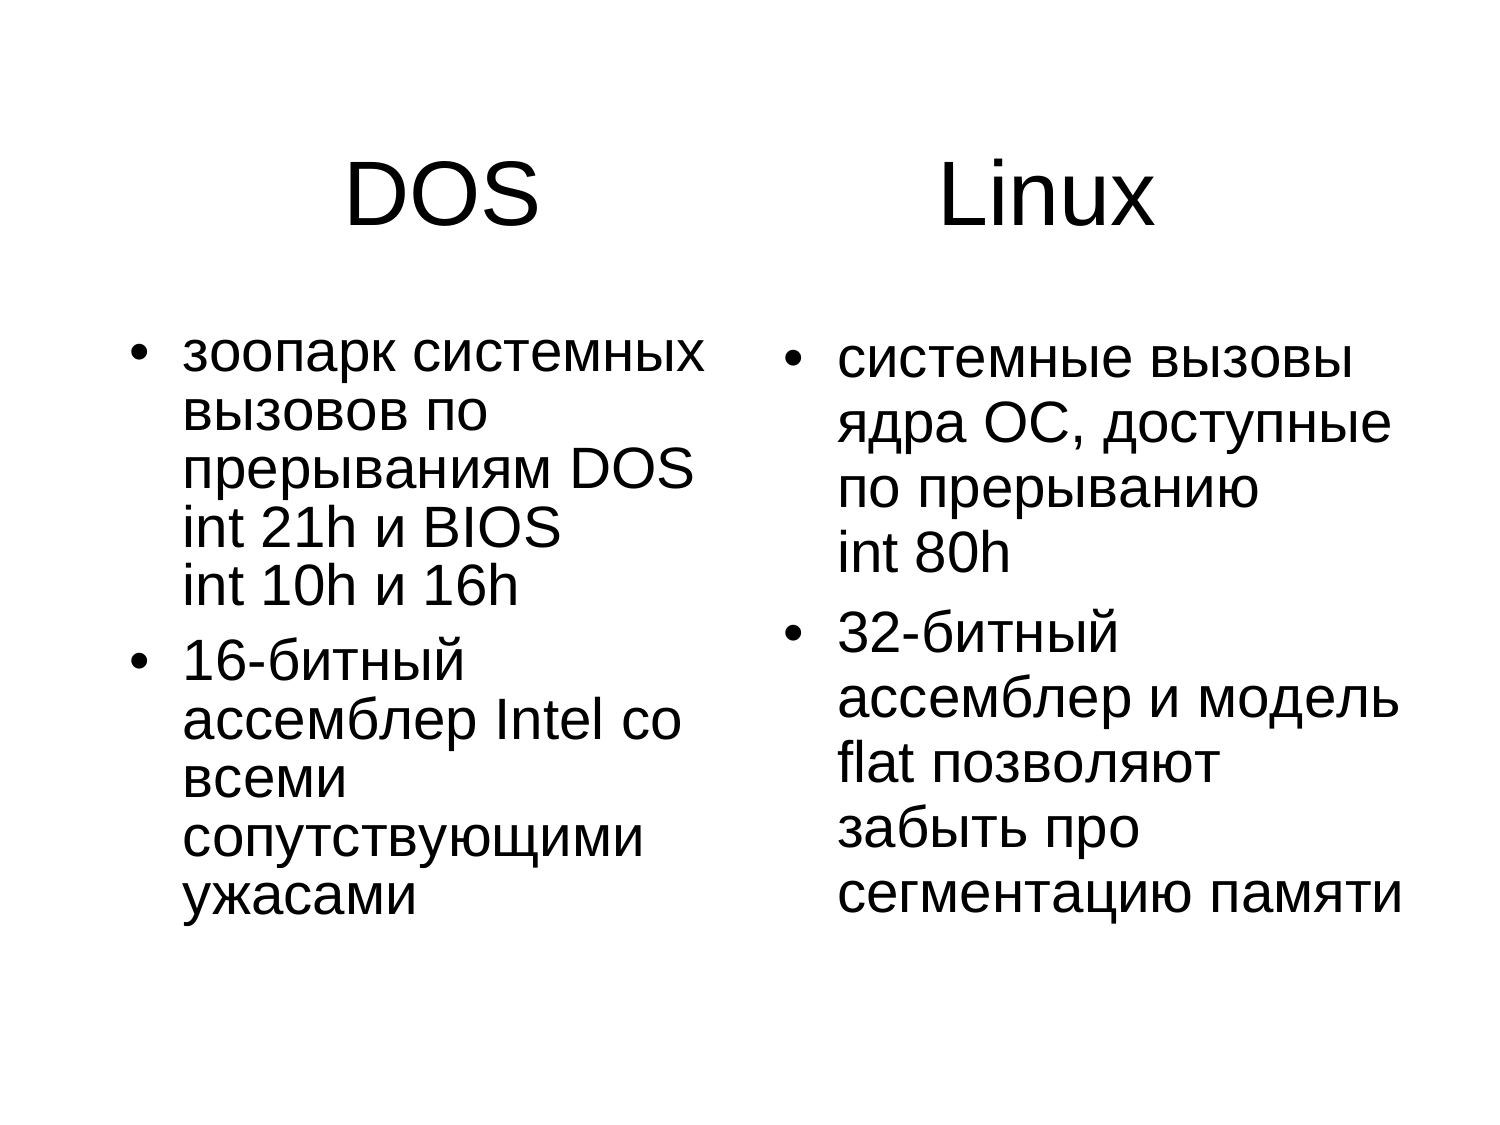

# DOS 				Linux
зоопарк системных вызовов по прерываниям DOS int 21h и BIOS
int 10h и 16h
16-битный ассемблер Intel со всеми сопутствующими ужасами
системные вызовы ядра ОС, доступные по прерыванию
int 80h
32-битный ассемблер и модель flat позволяют забыть про сегментацию памяти